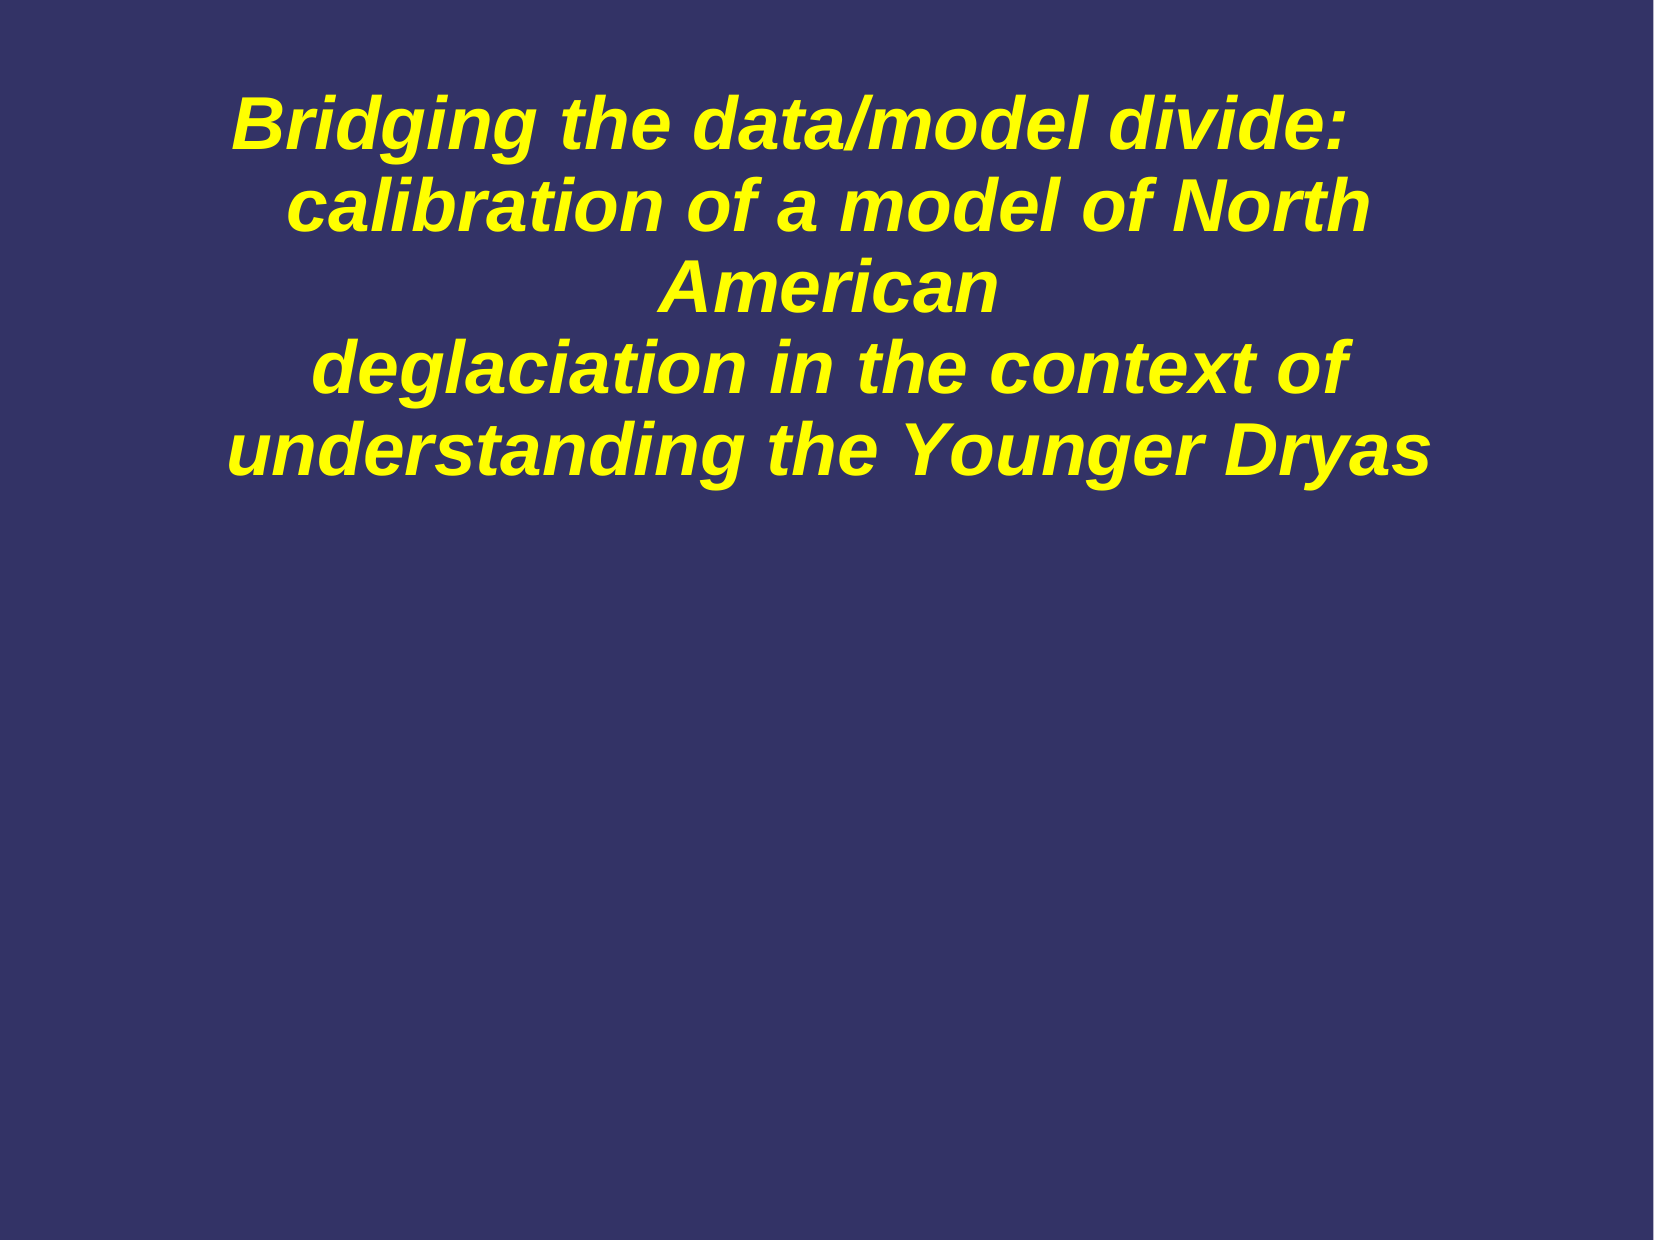

# Bridging the data/model divide: calibration of a model of North American deglaciation in the context of understanding the Younger Dryas